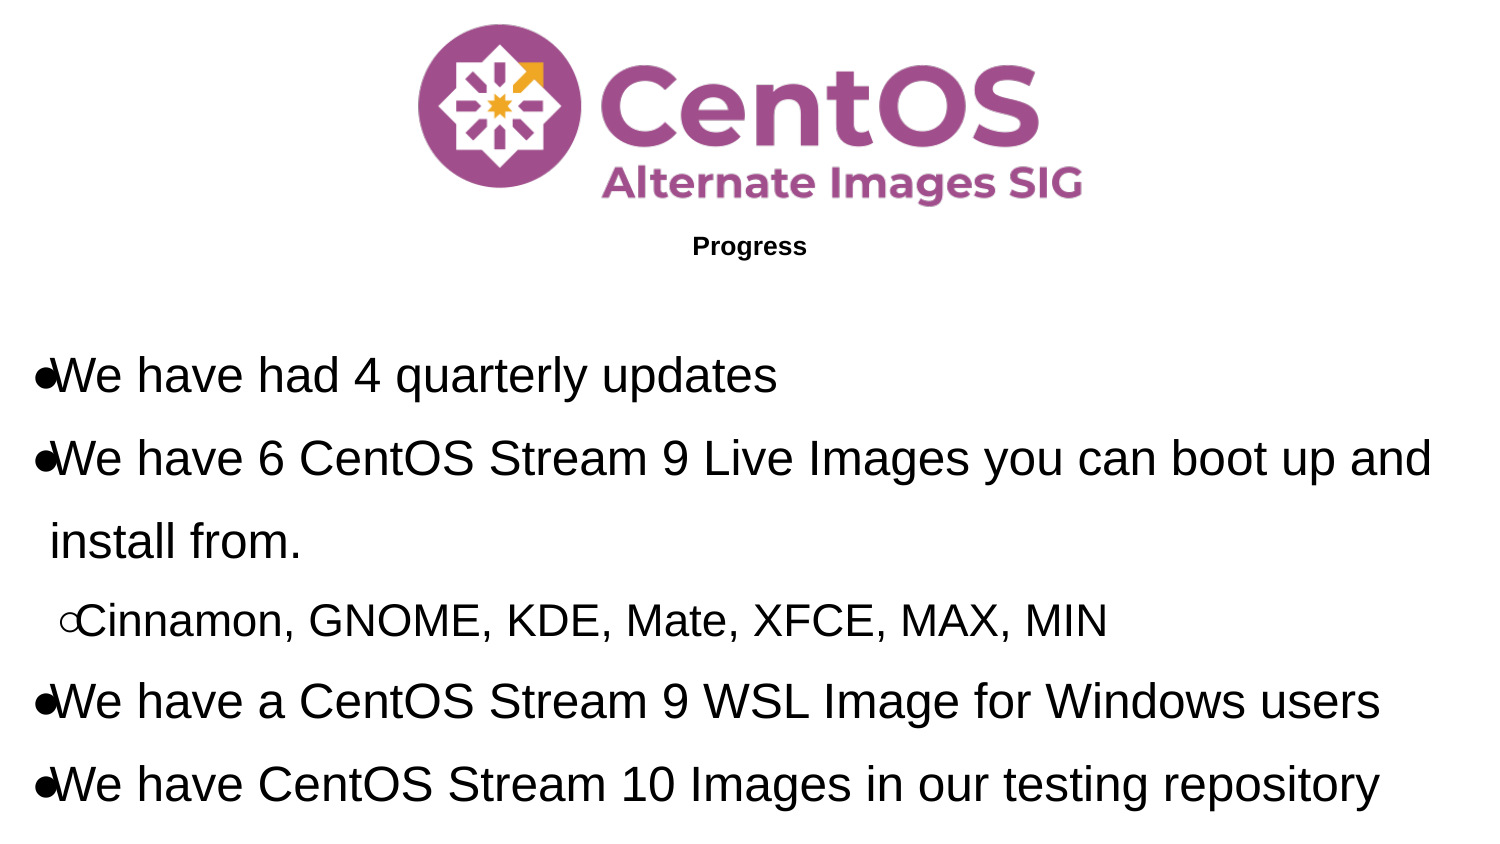

# Progress
We have had 4 quarterly updates
We have 6 CentOS Stream 9 Live Images you can boot up and install from.
Cinnamon, GNOME, KDE, Mate, XFCE, MAX, MIN
We have a CentOS Stream 9 WSL Image for Windows users
We have CentOS Stream 10 Images in our testing repository
GNOME, MIN, WSL
The Live Image Installer currently does not work